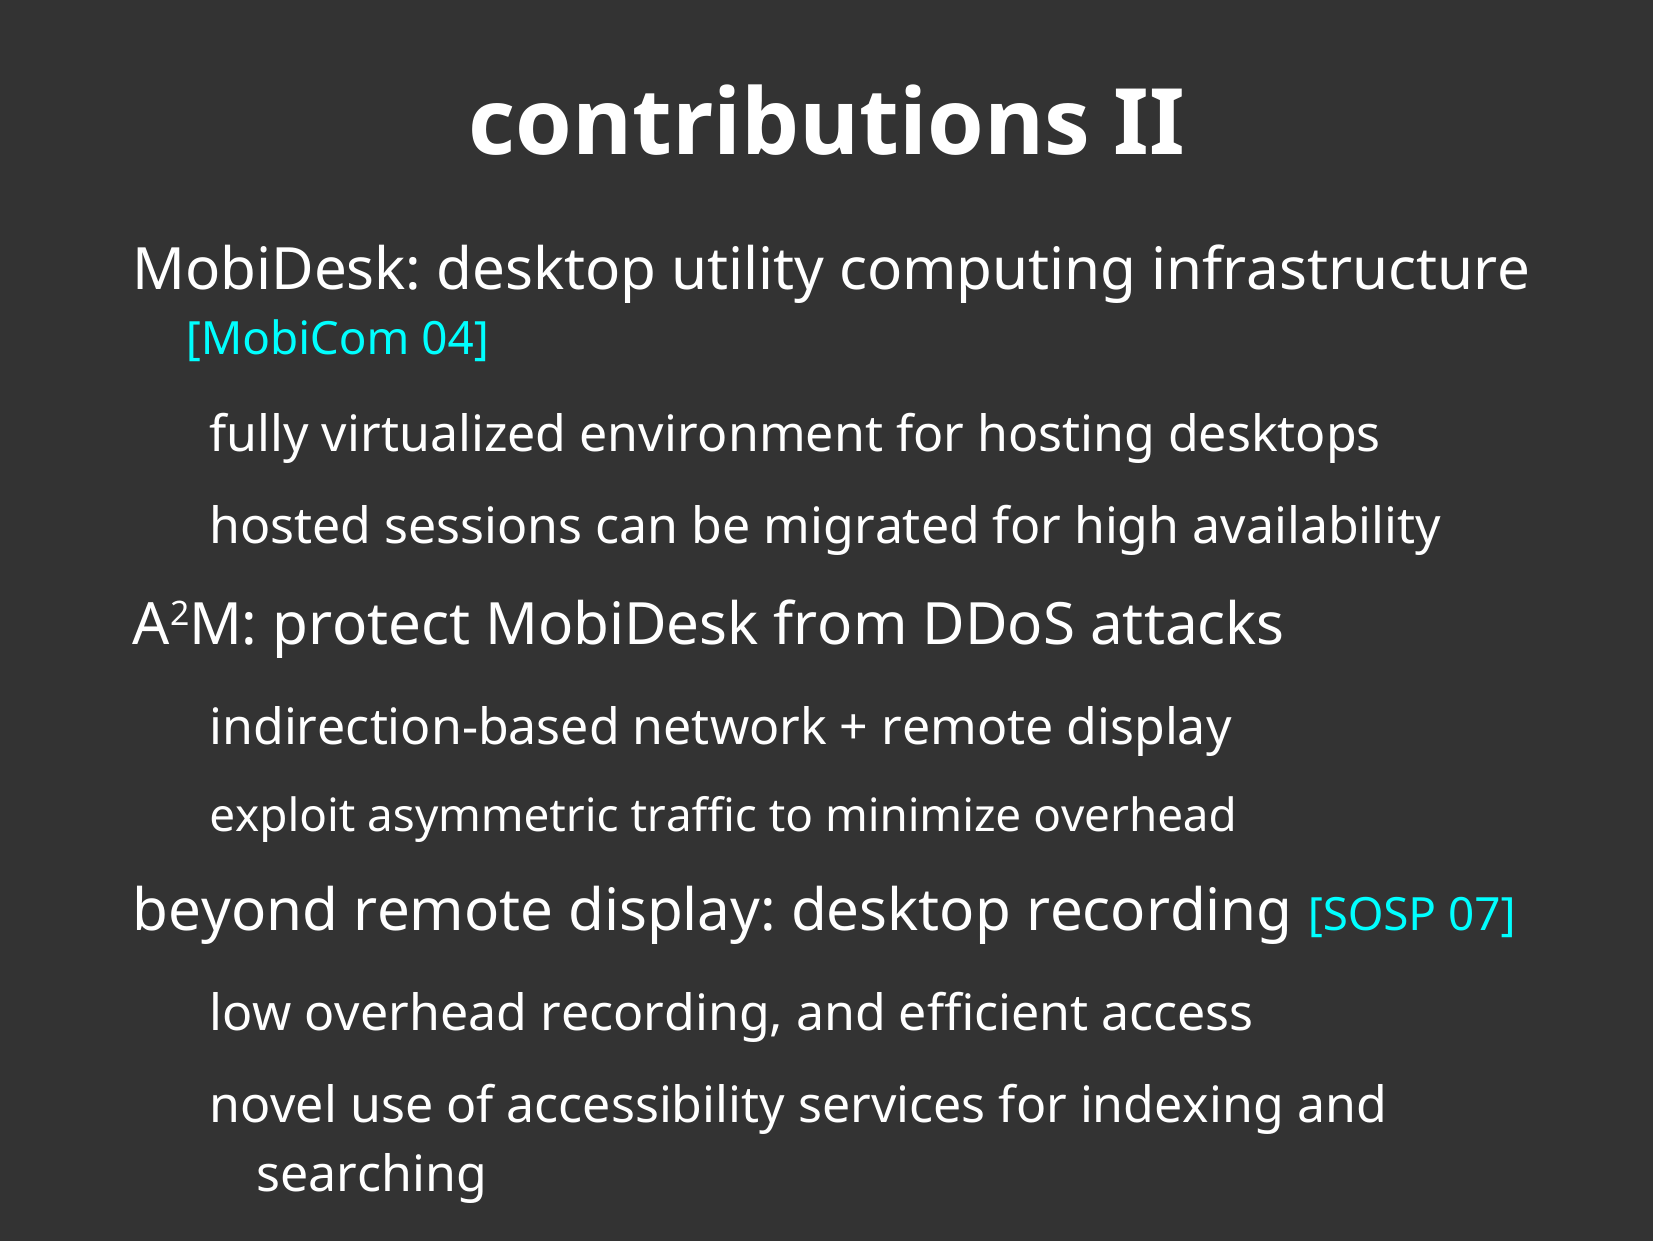

# contributions II
MobiDesk: desktop utility computing infrastructure [MobiCom 04]
fully virtualized environment for hosting desktops
hosted sessions can be migrated for high availability
A2M: protect MobiDesk from DDoS attacks
indirection-based network + remote display
exploit asymmetric traffic to minimize overhead
beyond remote display: desktop recording [SOSP 07]
low overhead recording, and efficient access
novel use of accessibility services for indexing and searching